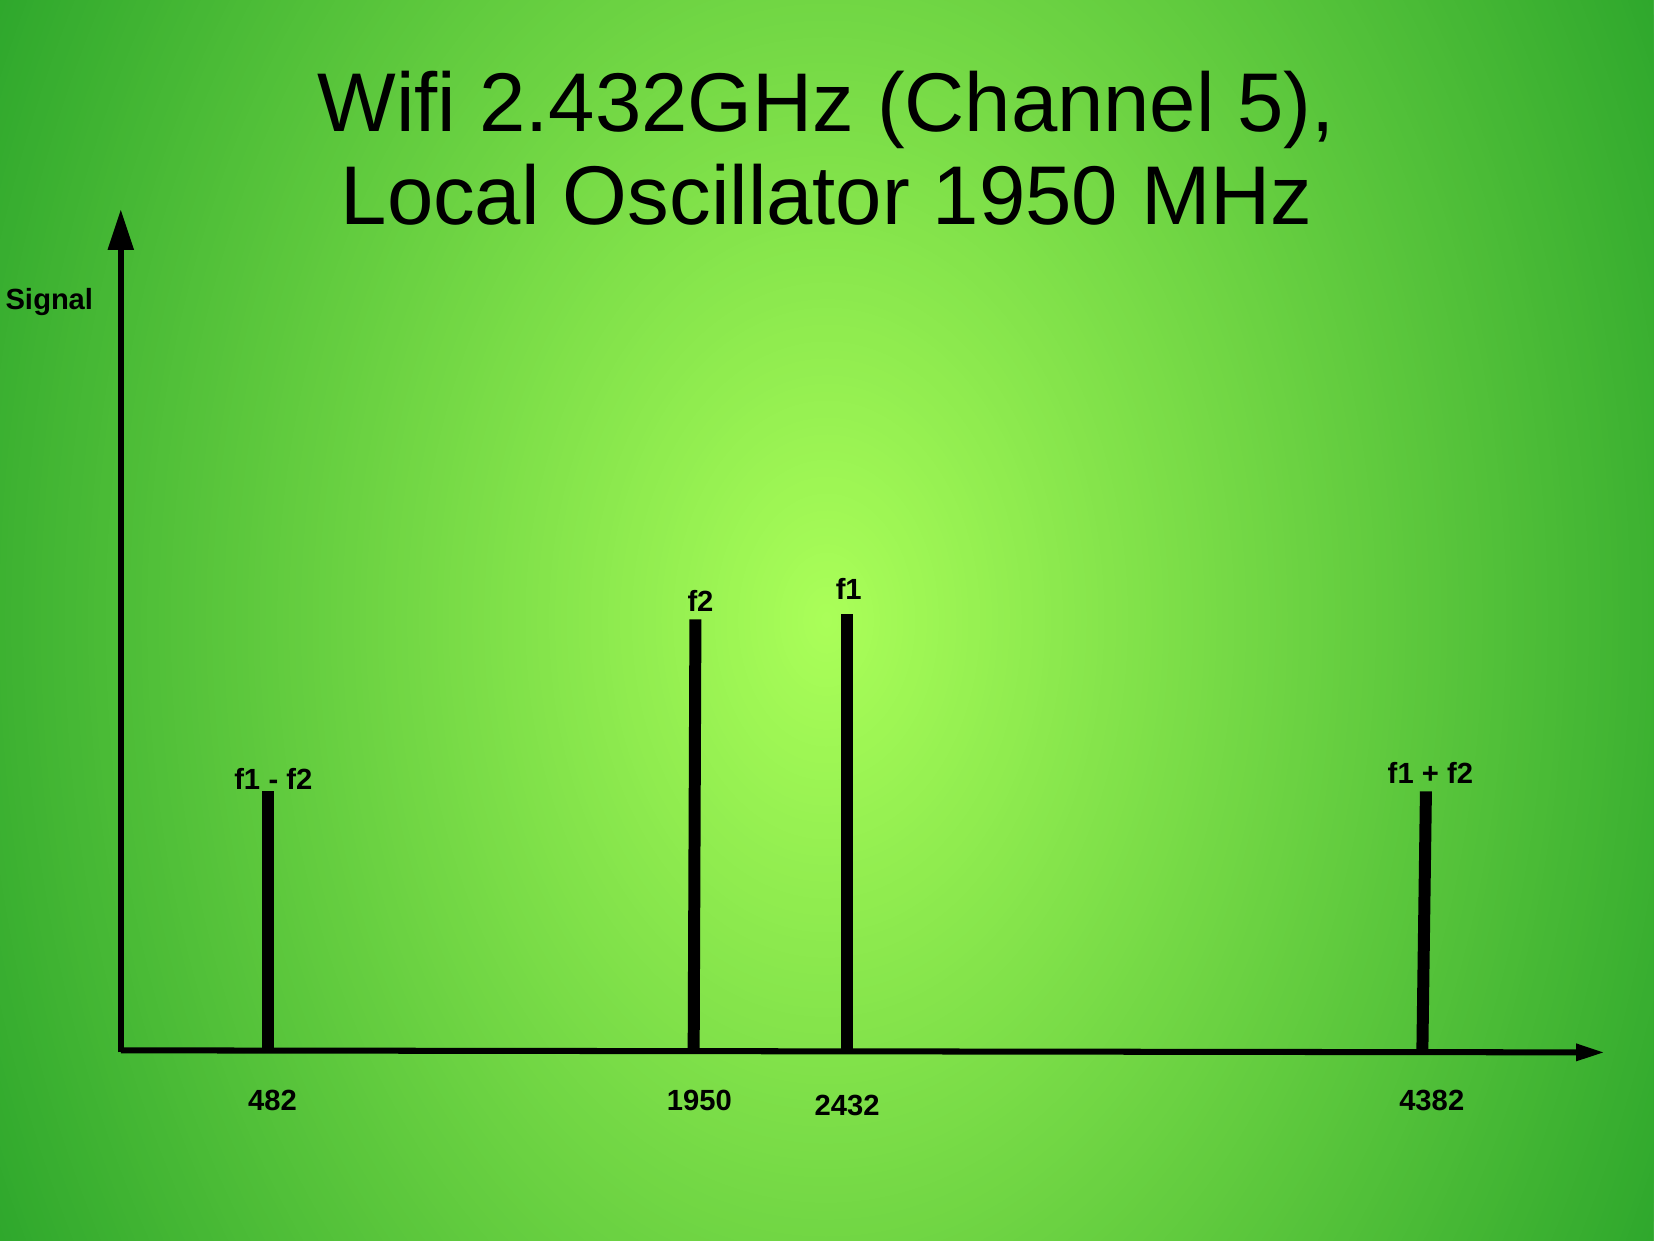

# Wifi 2.432GHz (Channel 5), Local Oscillator 1950 MHz
Signal
f1
f2
f1 + f2
 f1 - f2
482
4382
2432
1950